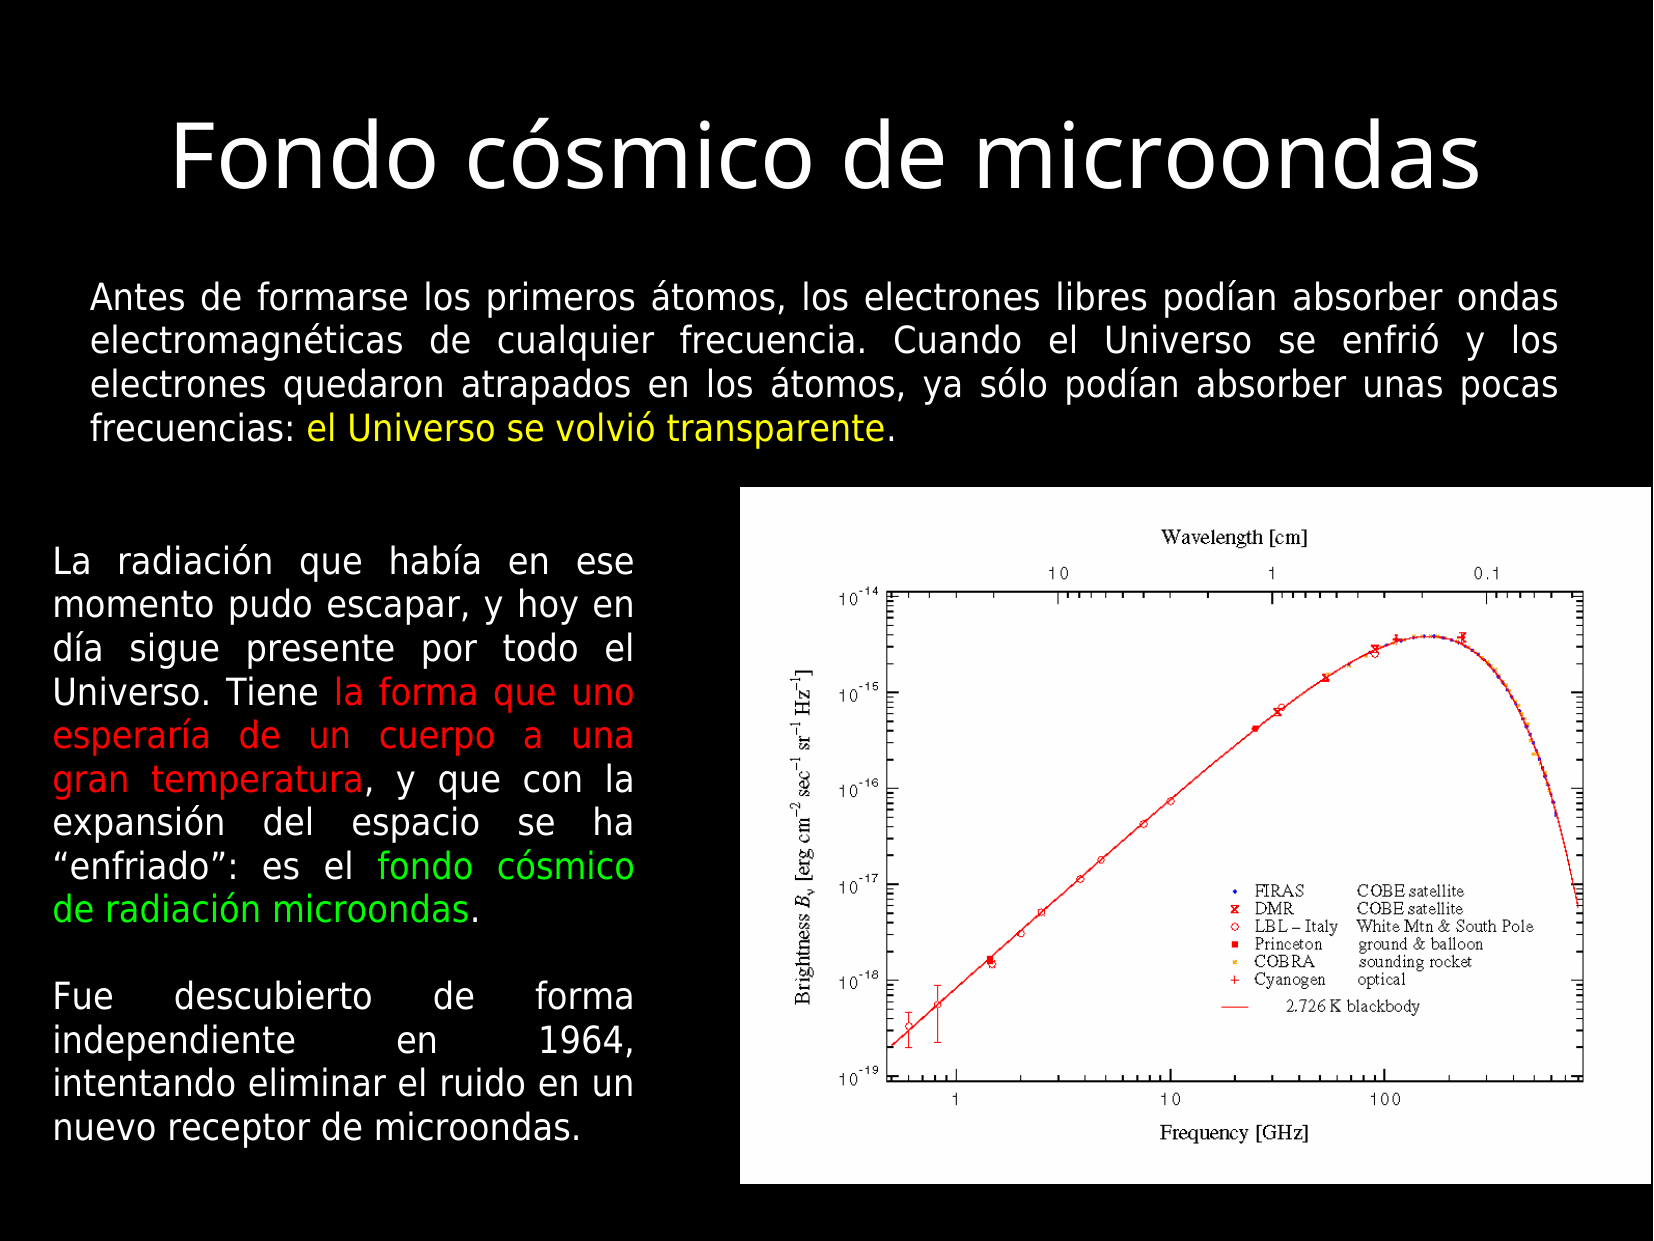

# Fondo cósmico de microondas
Antes de formarse los primeros átomos, los electrones libres podían absorber ondas electromagnéticas de cualquier frecuencia. Cuando el Universo se enfrió y los electrones quedaron atrapados en los átomos, ya sólo podían absorber unas pocas frecuencias: el Universo se volvió transparente.
La radiación que había en ese momento pudo escapar, y hoy en día sigue presente por todo el Universo. Tiene la forma que uno esperaría de un cuerpo a una gran temperatura, y que con la expansión del espacio se ha “enfriado”: es el fondo cósmico de radiación microondas.
Fue descubierto de forma independiente en 1964, intentando eliminar el ruido en un nuevo receptor de microondas.